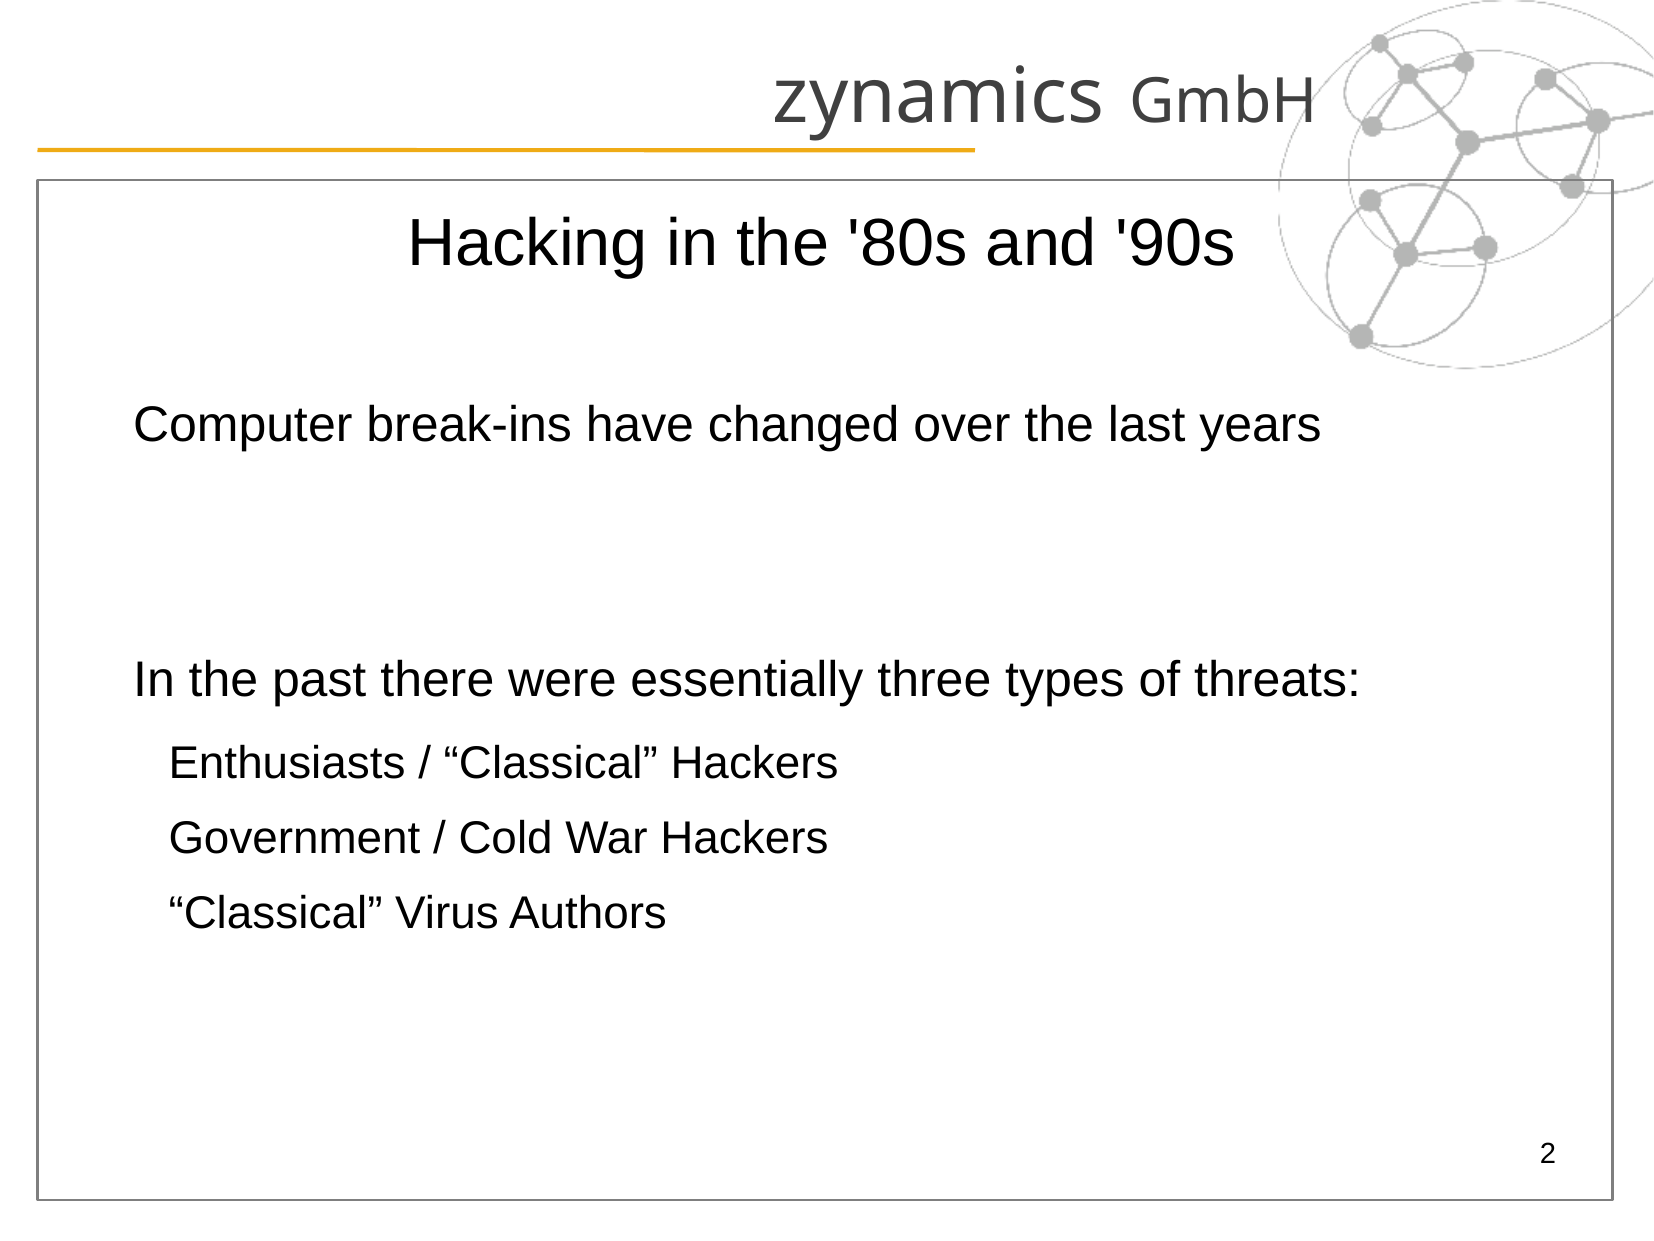

# zynamics GmbH
Hacking in the '80s and '90s
Computer break-ins have changed over the last years
In the past there were essentially three types of threats:
Enthusiasts / “Classical” Hackers
Government / Cold War Hackers
“Classical” Virus Authors